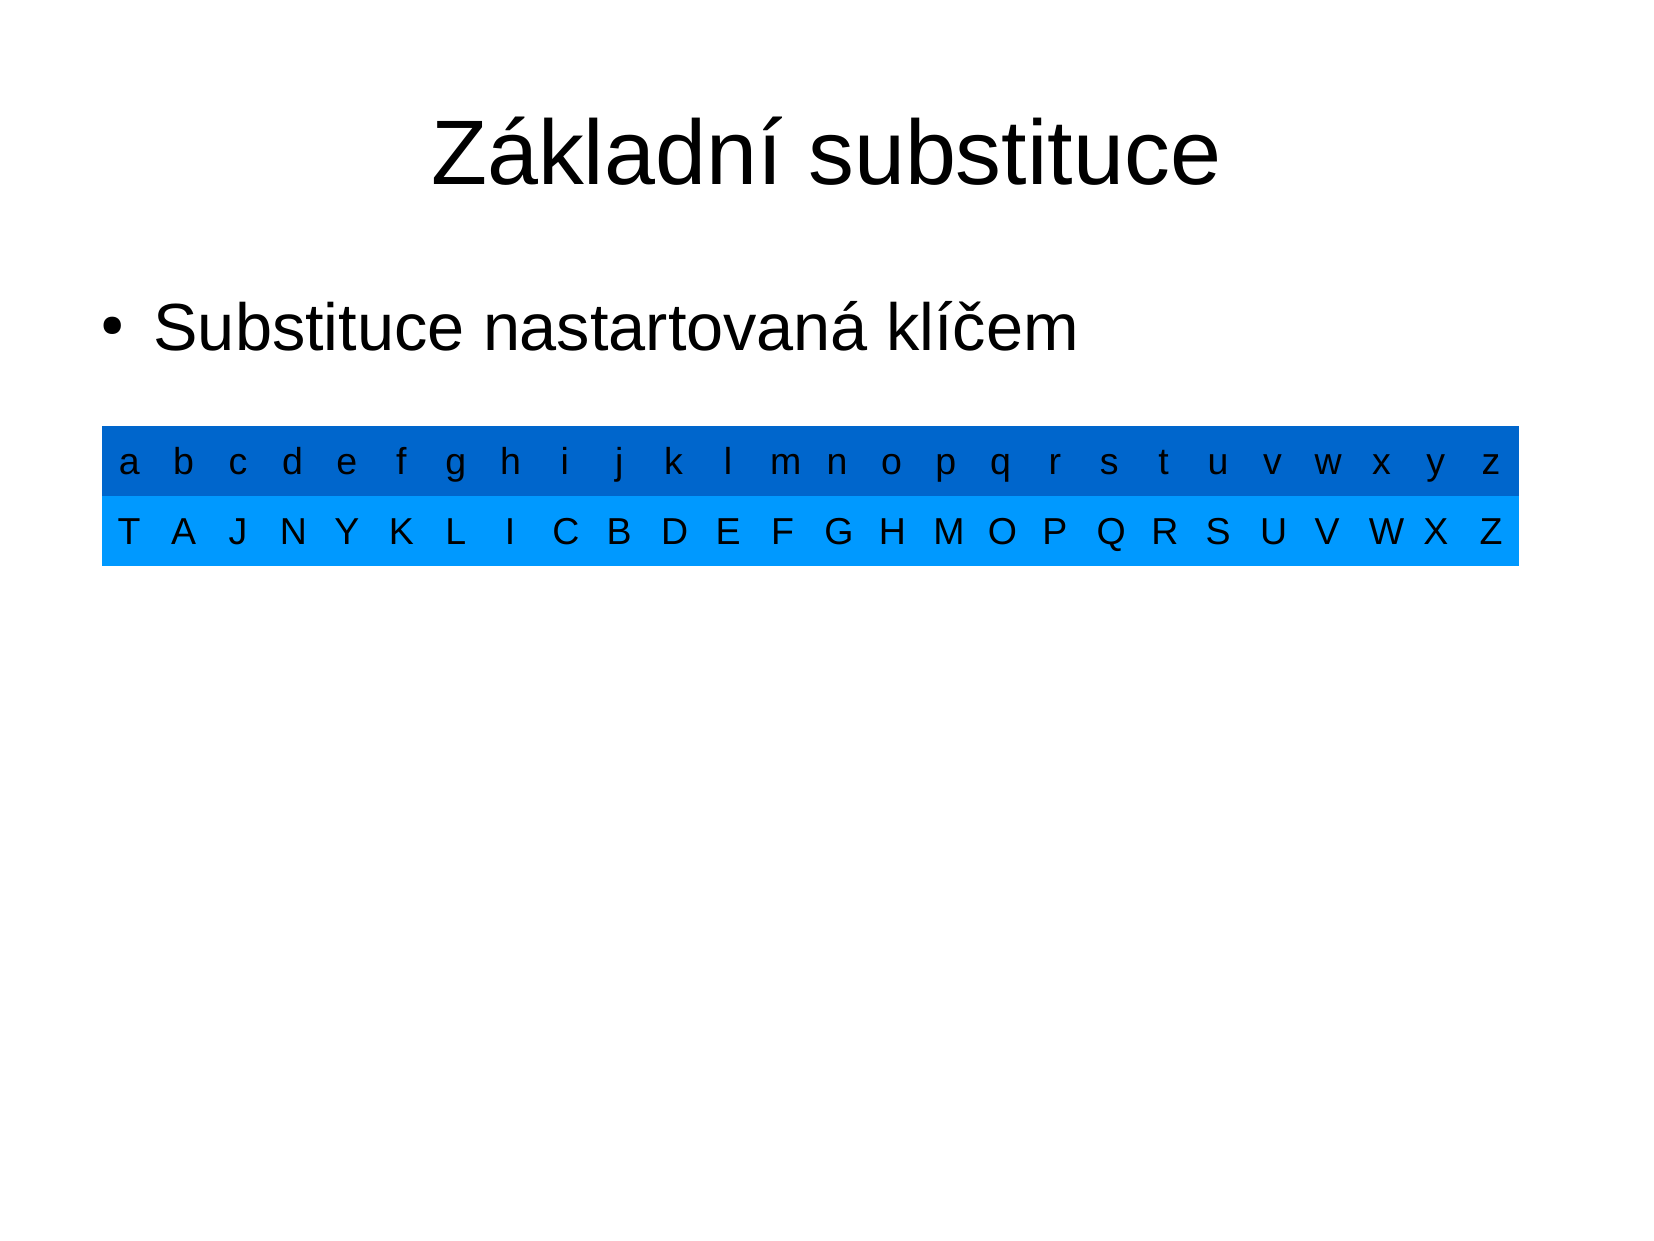

# Základní substituce
Substituce nastartovaná klíčem
| a | b | c | d | e | f | g | h | i | j | k | l | m | n | o | p | q | r | s | t | u | v | w | x | y | z |
| --- | --- | --- | --- | --- | --- | --- | --- | --- | --- | --- | --- | --- | --- | --- | --- | --- | --- | --- | --- | --- | --- | --- | --- | --- | --- |
| T | A | J | N | Y | K | L | I | C | B | D | E | F | G | H | M | O | P | Q | R | S | U | V | W | X | Z |